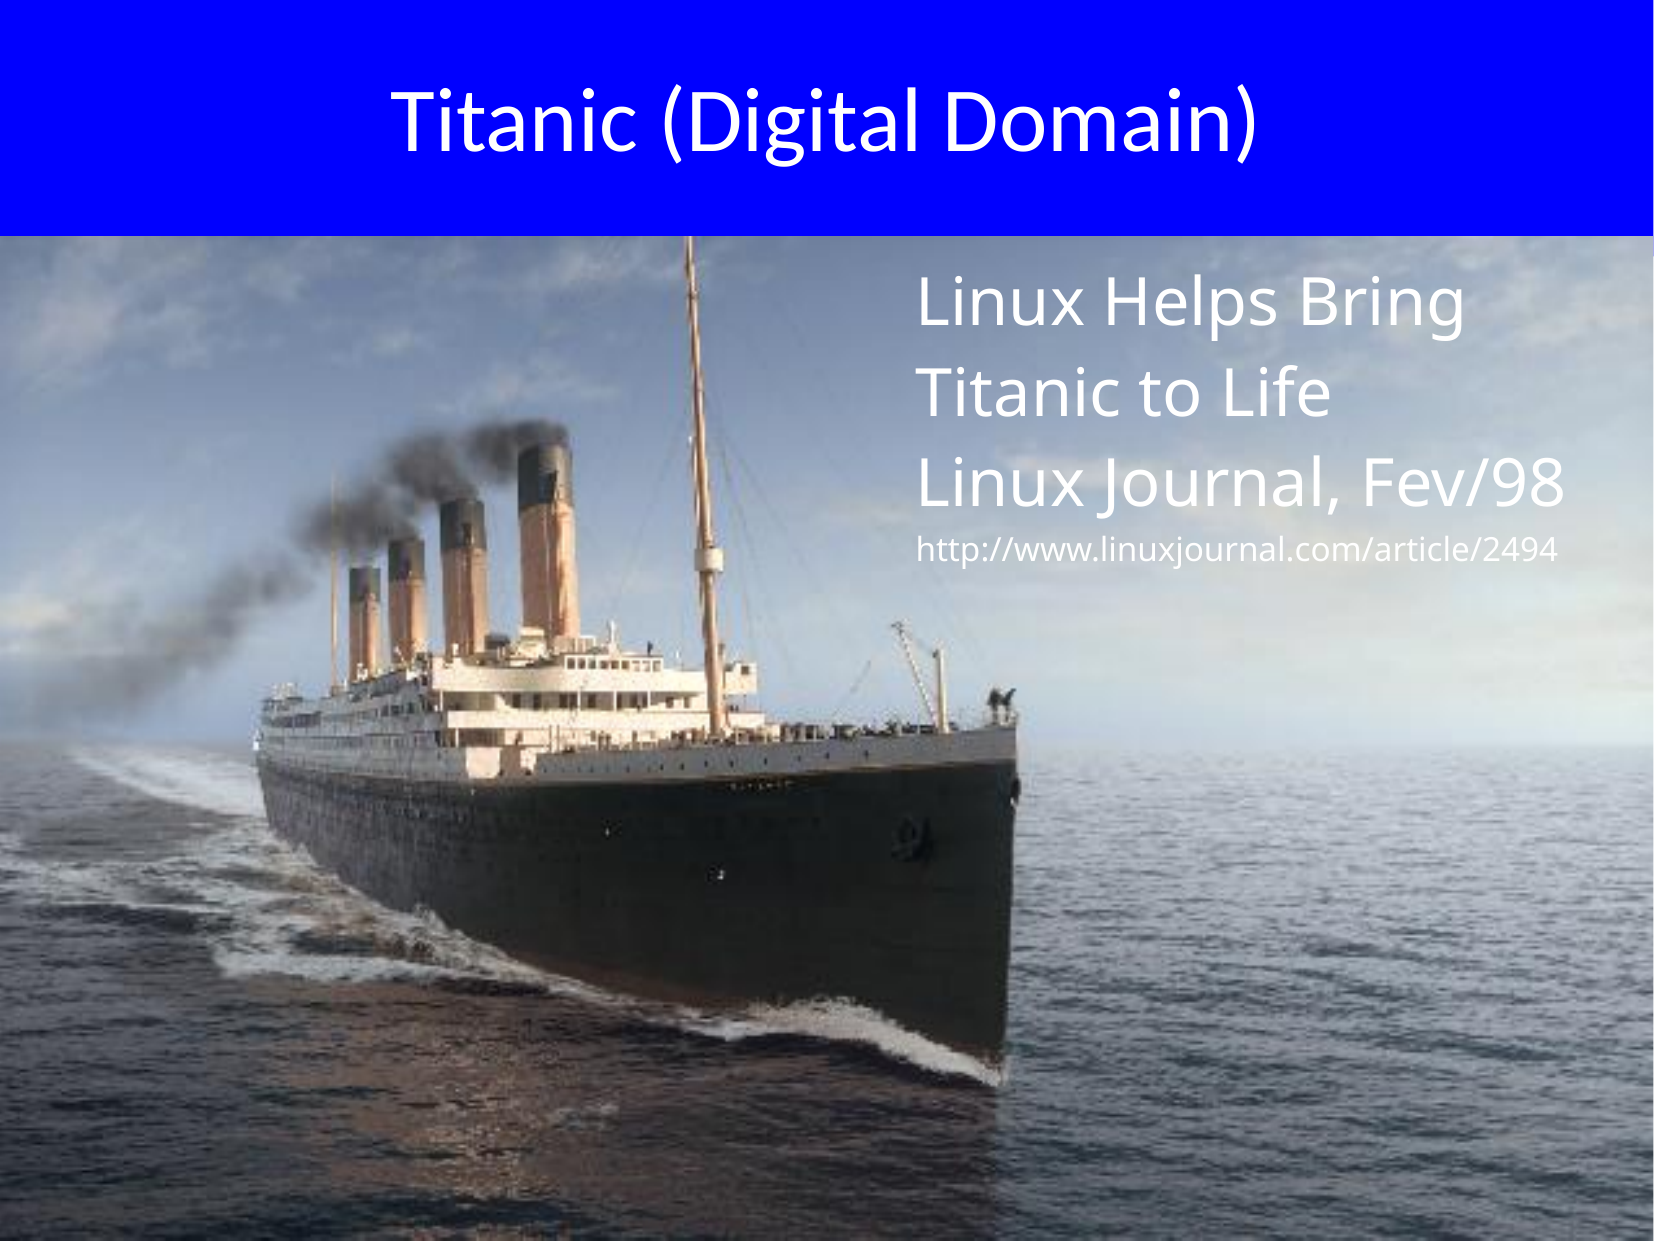

# Titanic (Digital Domain)
Linux Helps Bring Titanic to Life
Linux Journal, Fev/98
http://www.linuxjournal.com/article/2494